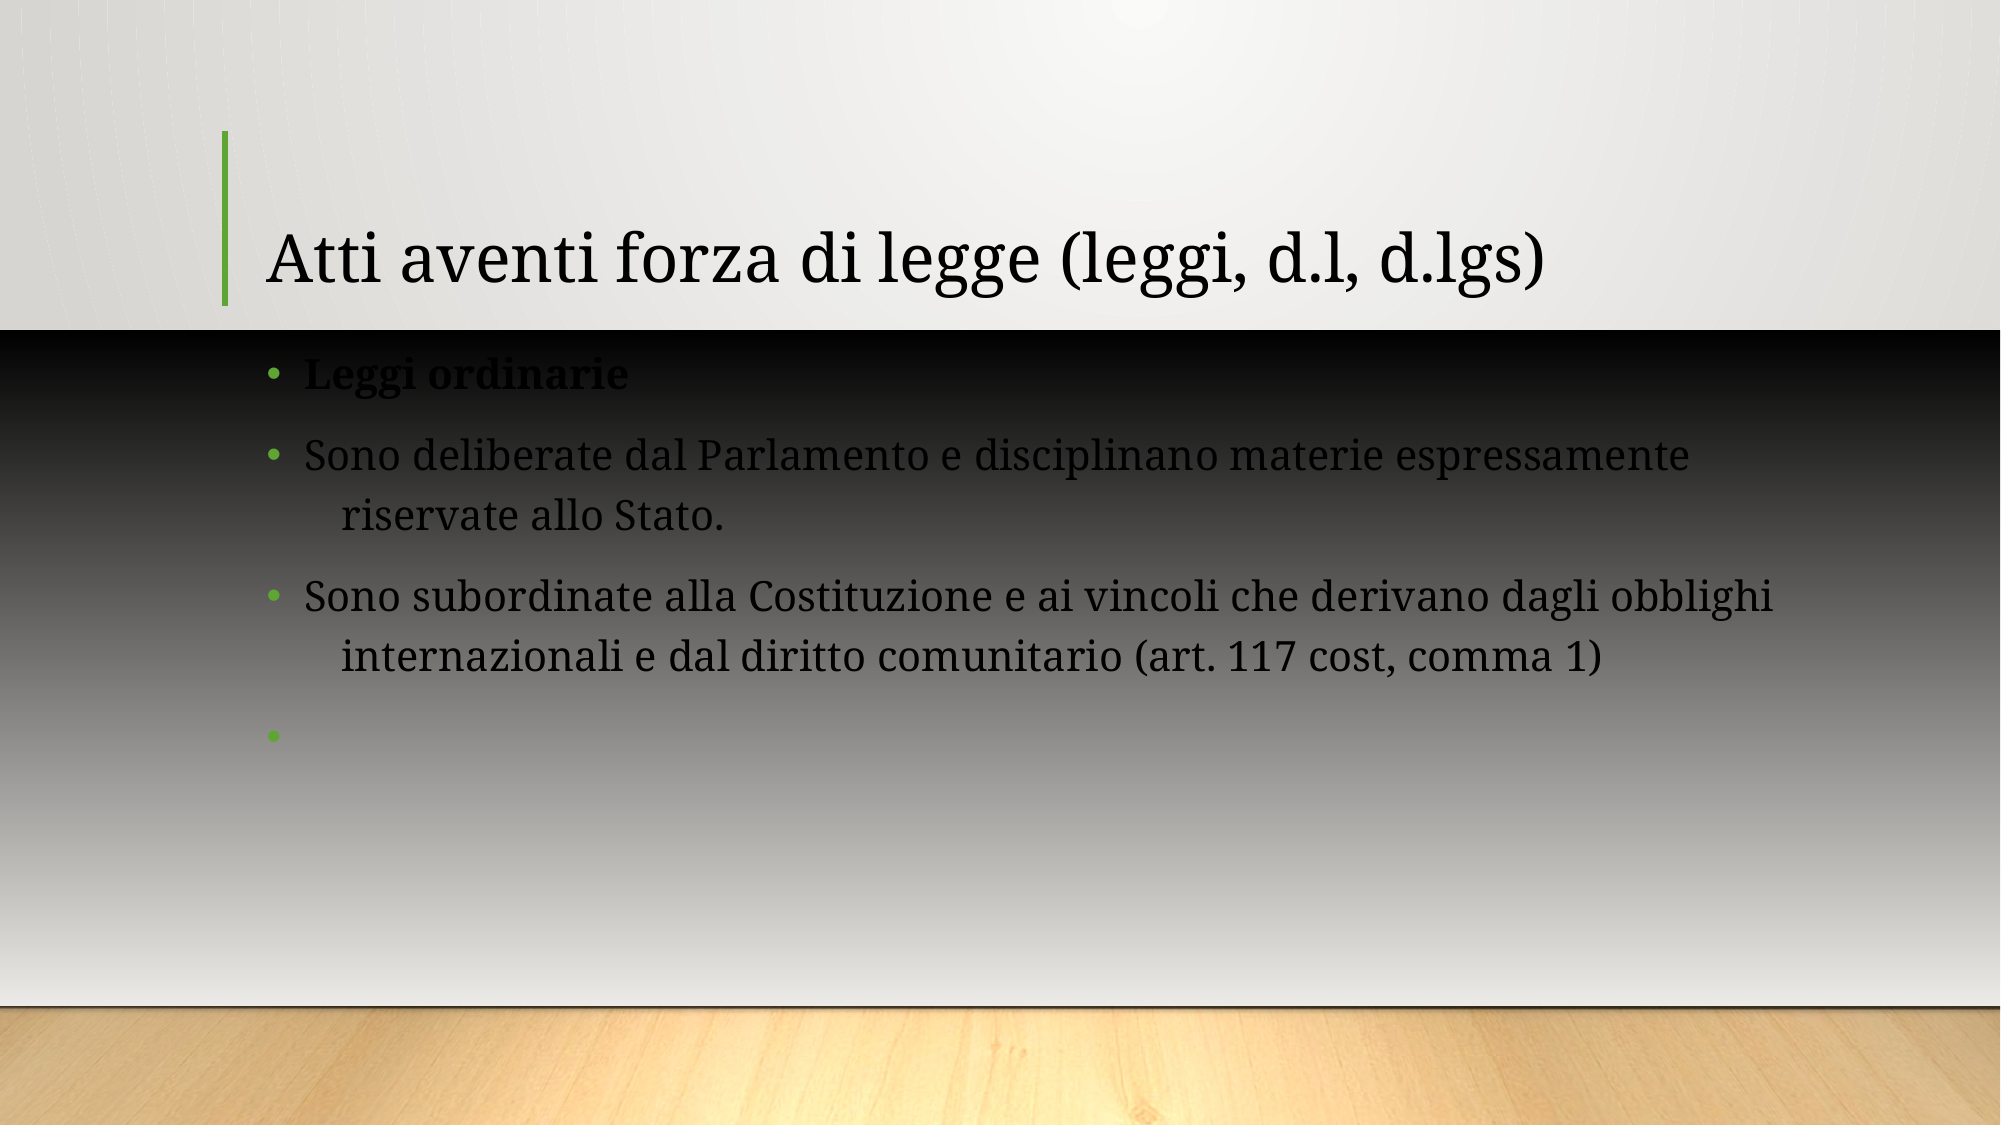

# Atti aventi forza di legge (leggi, d.l, d.lgs)
Leggi ordinarie
Sono deliberate dal Parlamento e disciplinano materie espressamente riservate allo Stato.
Sono subordinate alla Costituzione e ai vincoli che derivano dagli obblighi internazionali e dal diritto comunitario (art. 117 cost, comma 1)